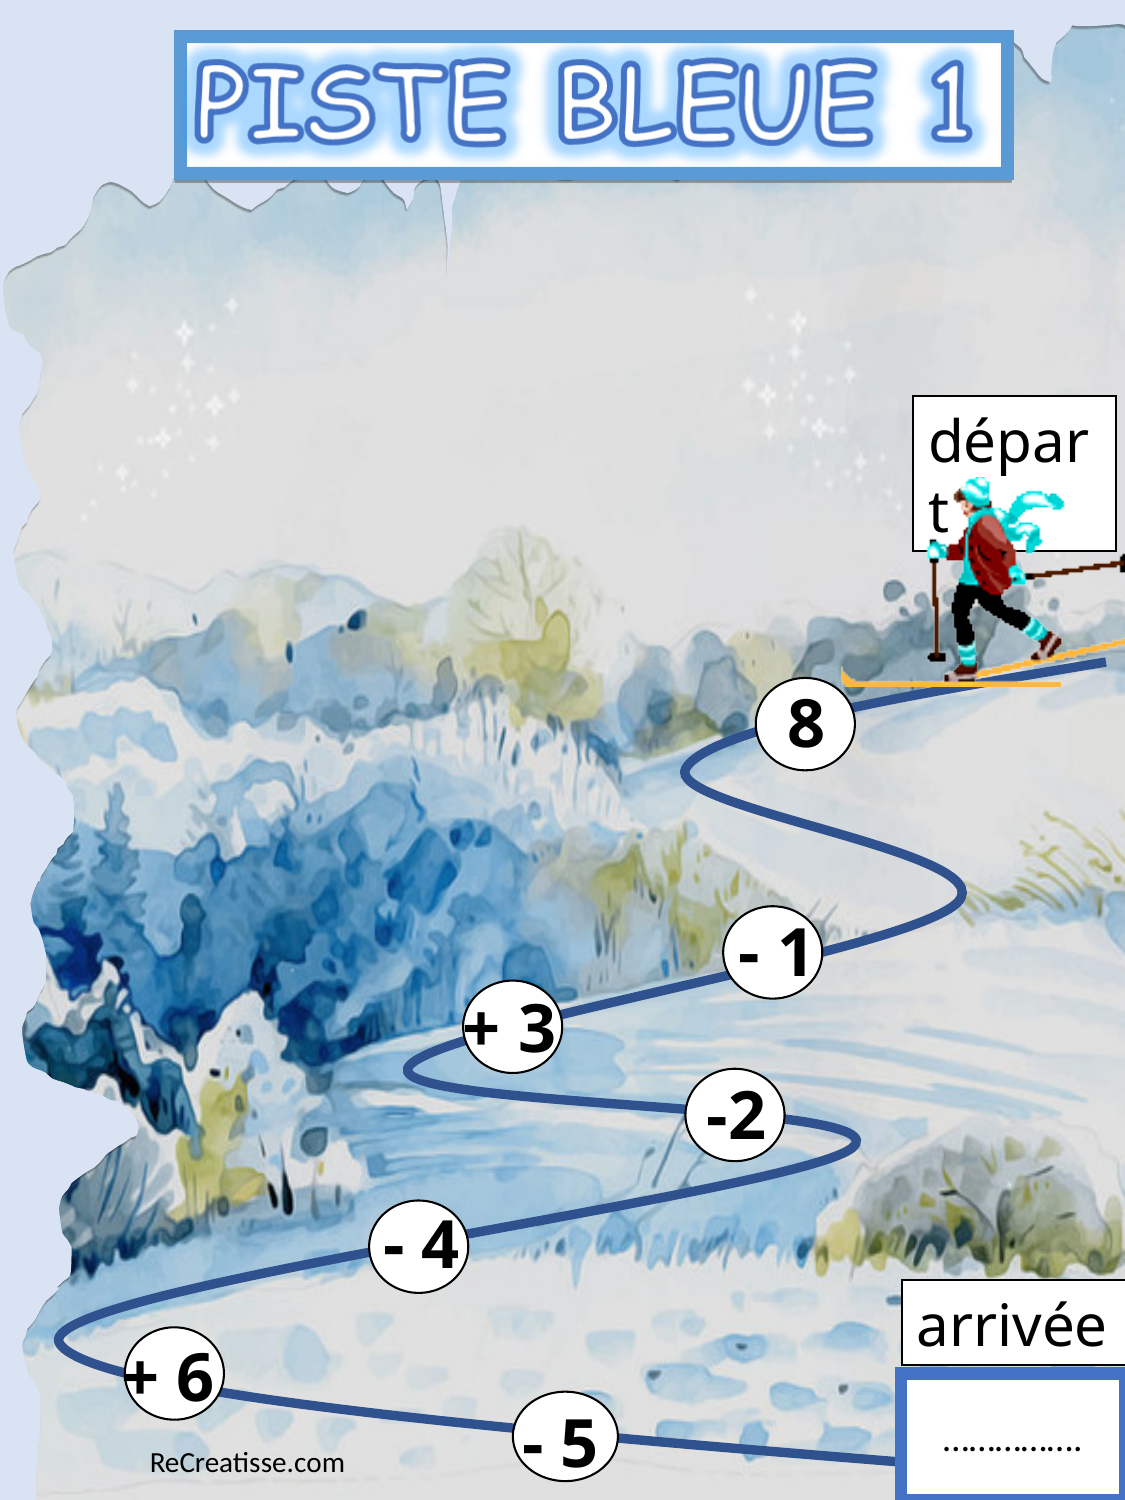

départ
8
- 1
+ 3
-2
- 4
arrivée
+ 6
…………….
- 5
ReCreatisse.com